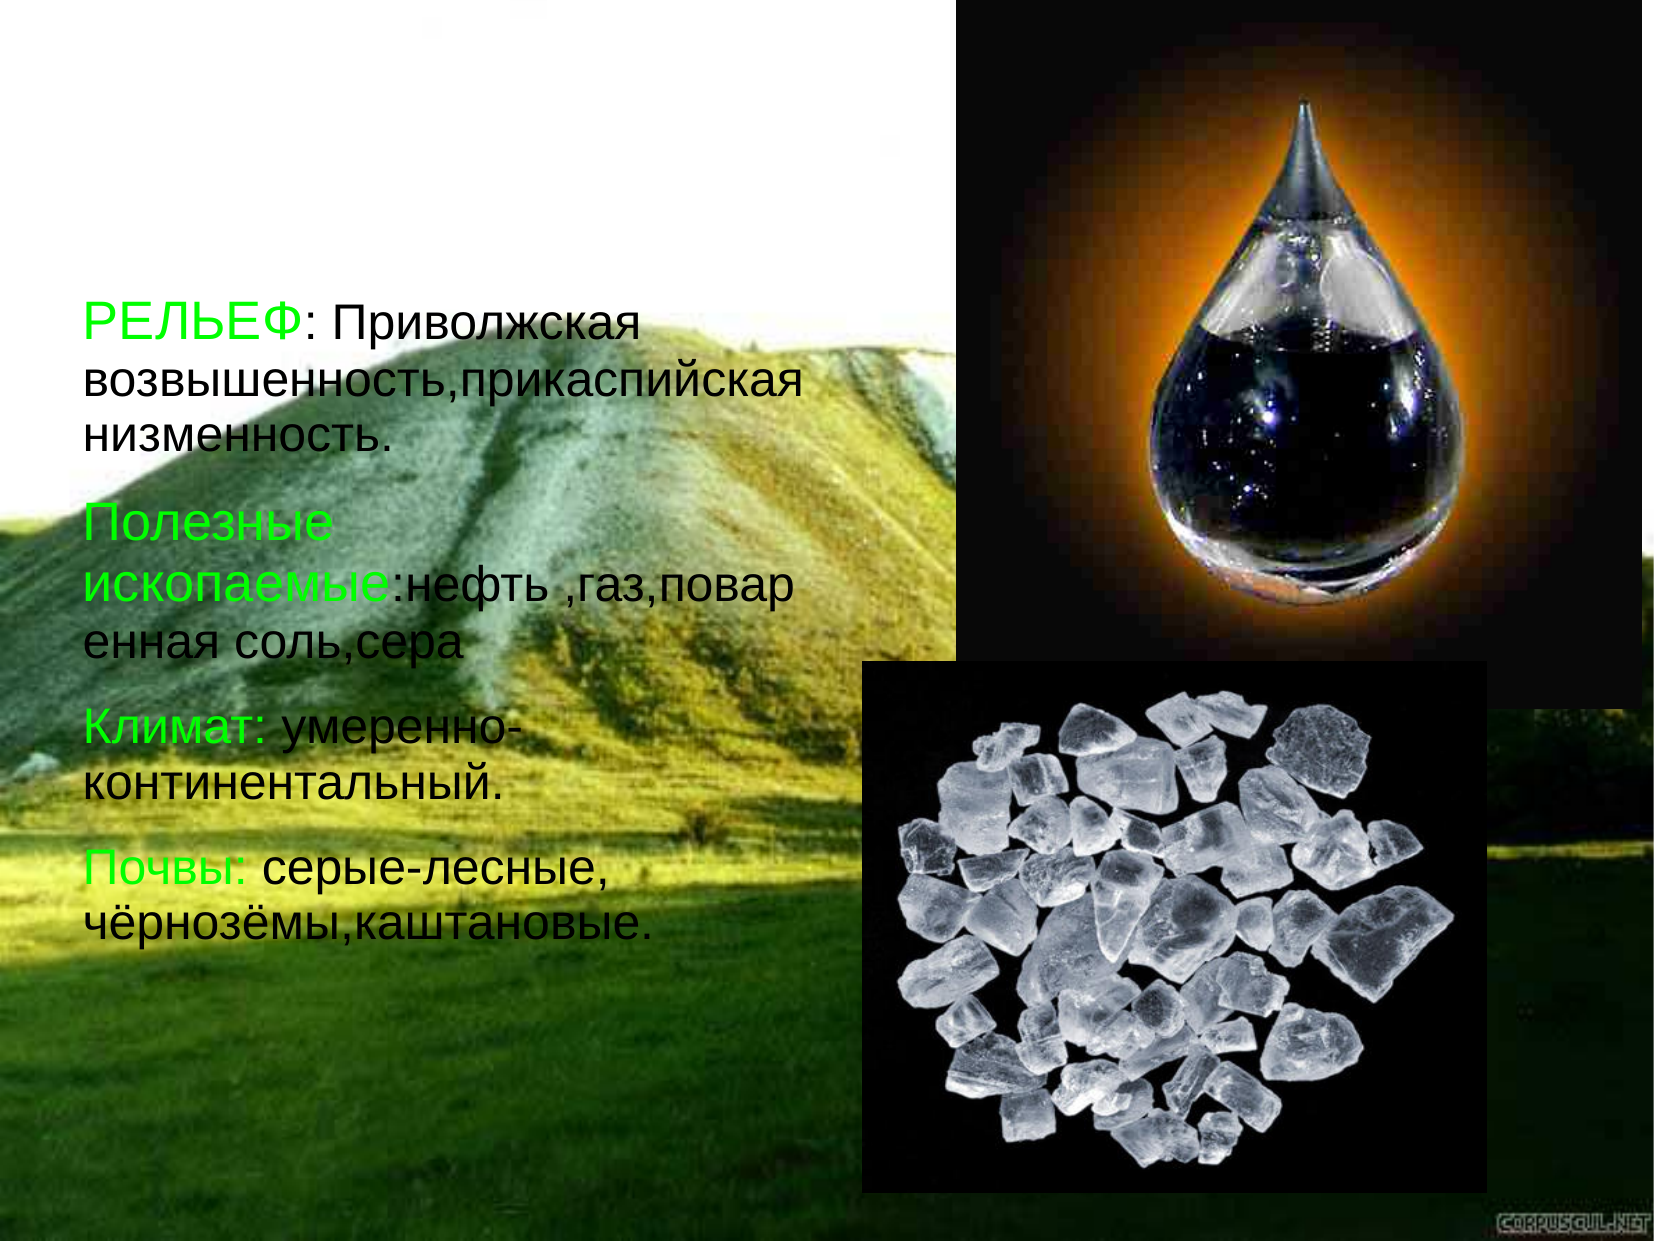

#
РЕЛЬЕФ: Приволжская возвышенность,прикаспийская низменность.
Полезные ископаемые:нефть ,газ,поваренная соль,сера
Климат: умеренно-континентальный.
Почвы: серые-лесные, чёрнозёмы,каштановые.